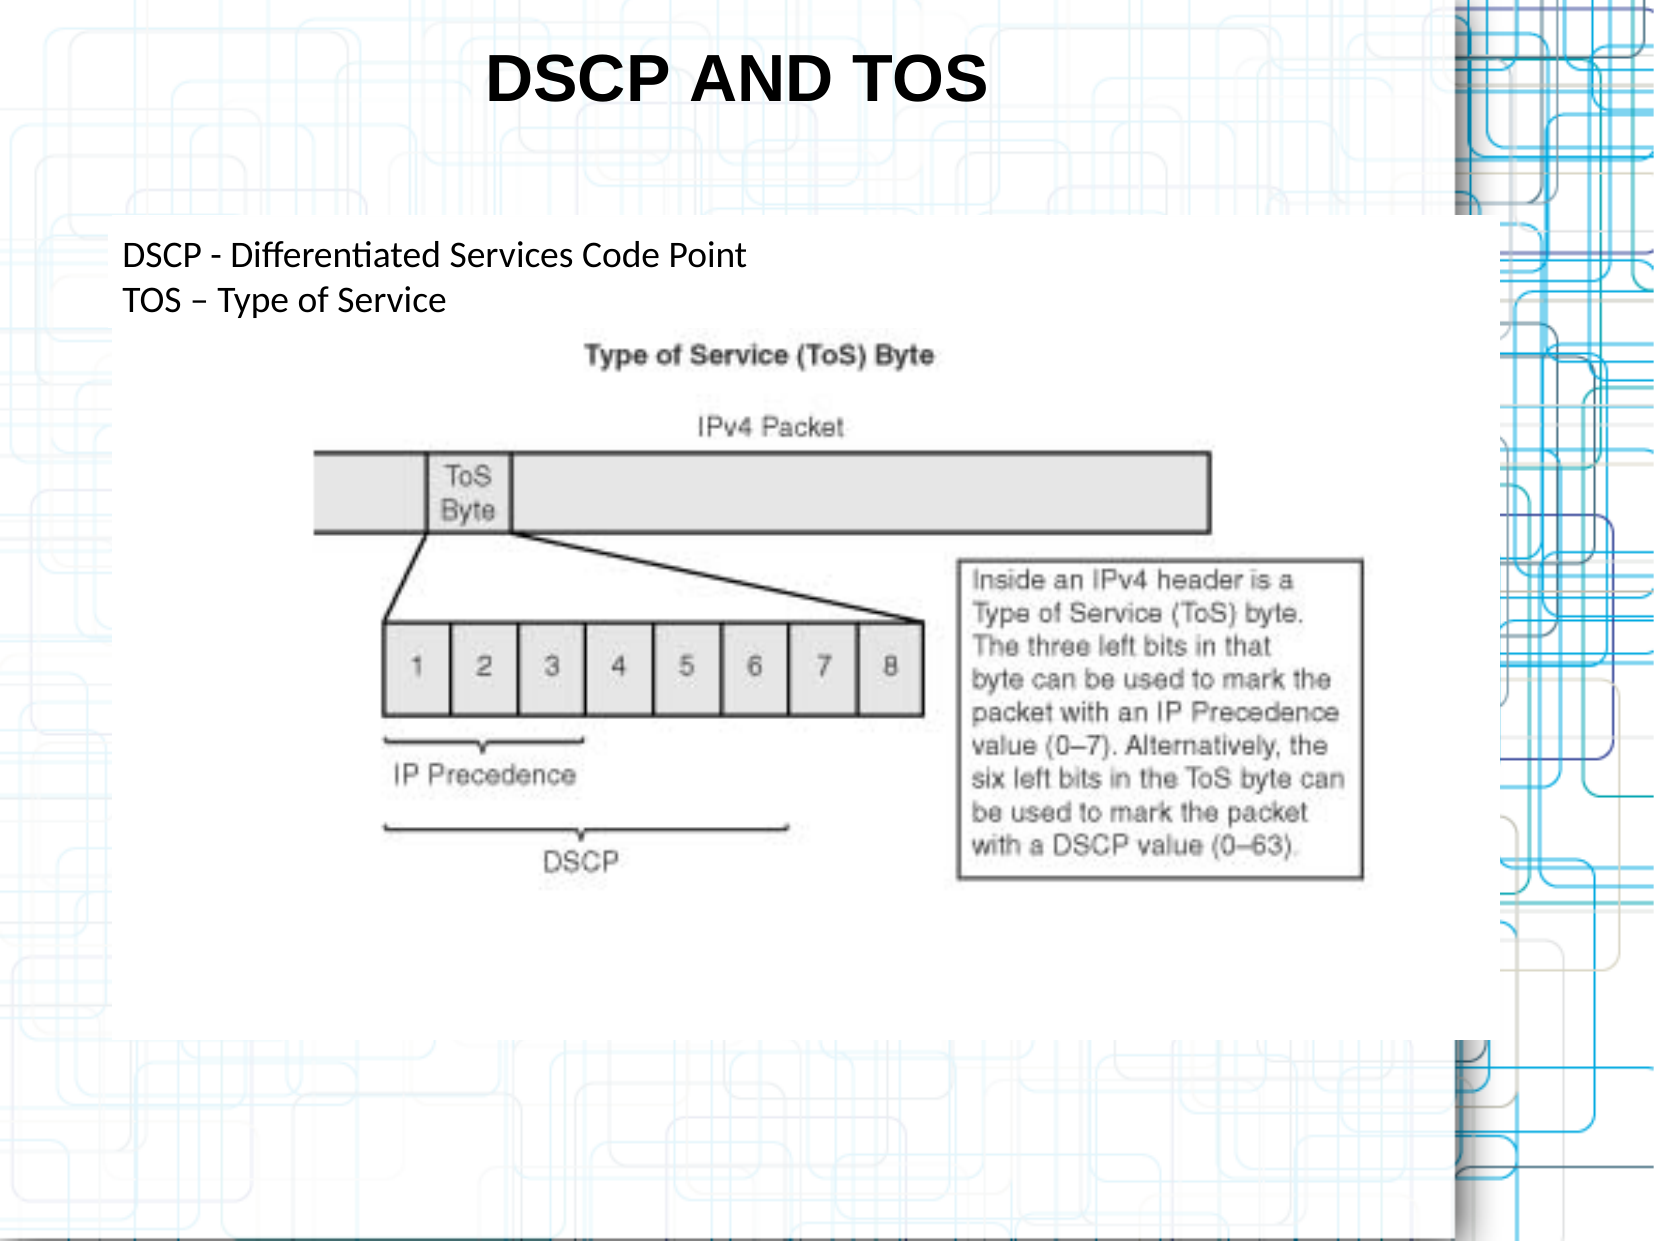

# DSCP AND TOS
DSCP - Differentiated Services Code Point
TOS – Type of Service